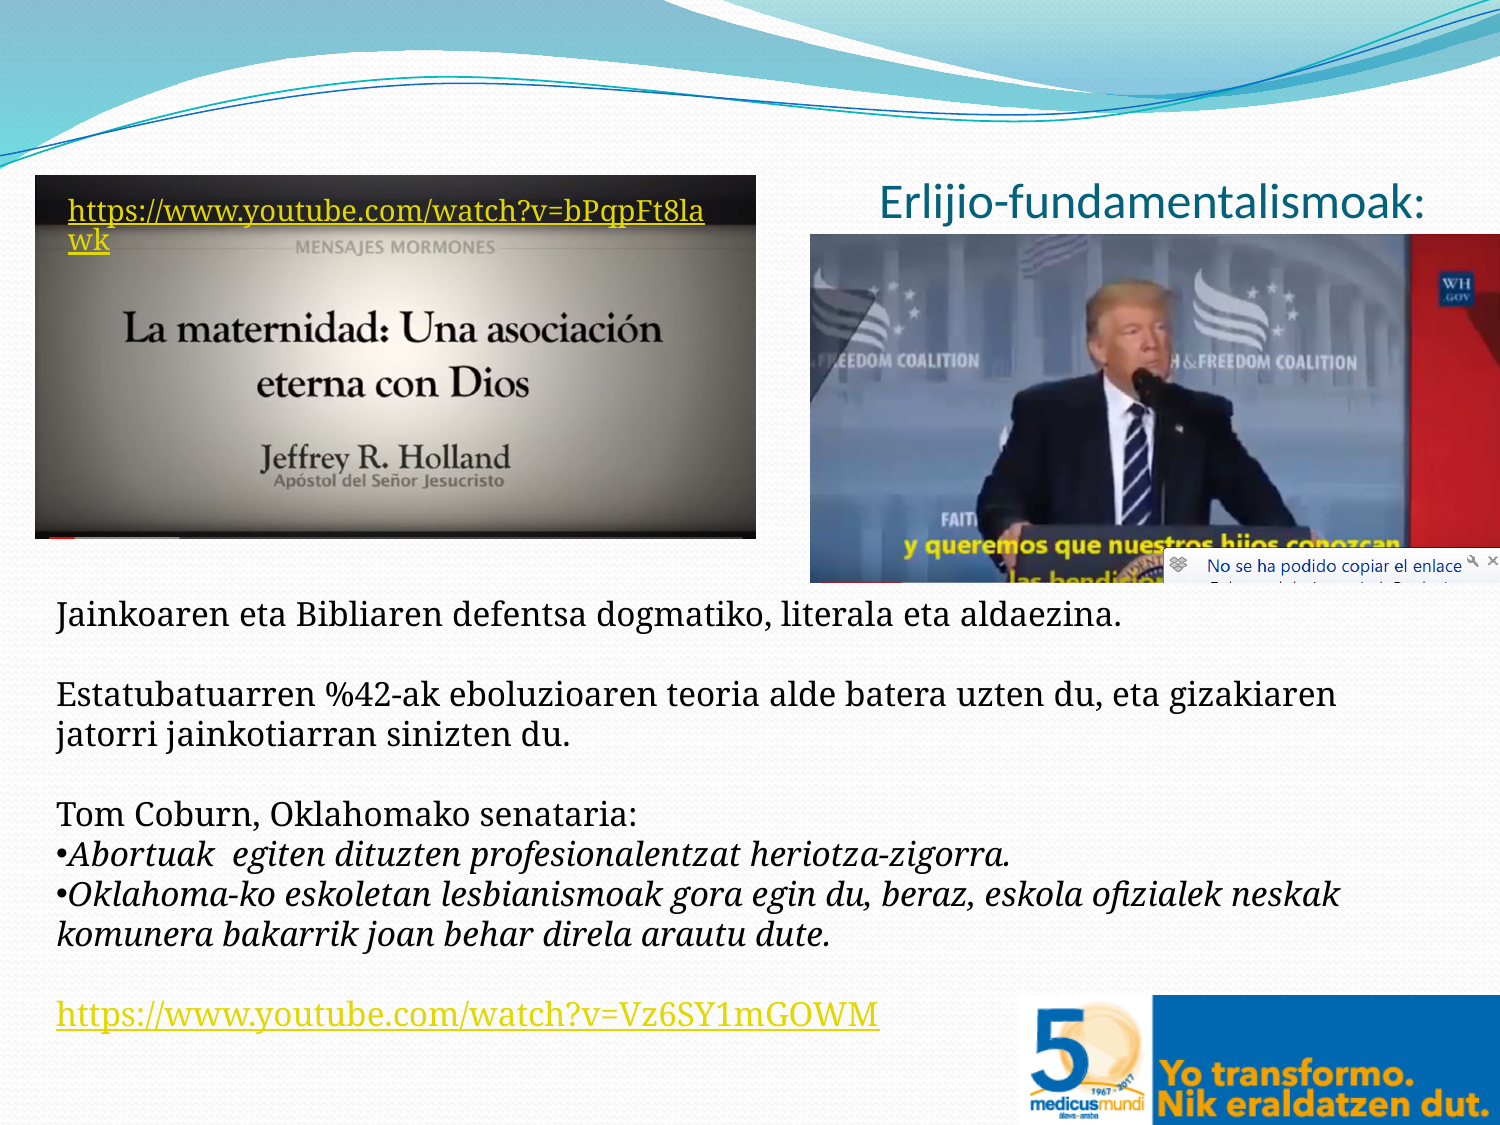

# Erlijio-fundamentalismoak: In god we trust
https://www.youtube.com/watch?v=bPqpFt8lawk
Jainkoaren eta Bibliaren defentsa dogmatiko, literala eta aldaezina.
Estatubatuarren %42-ak eboluzioaren teoria alde batera uzten du, eta gizakiaren jatorri jainkotiarran sinizten du.
Tom Coburn, Oklahomako senataria:
Abortuak egiten dituzten profesionalentzat heriotza-zigorra.
Oklahoma-ko eskoletan lesbianismoak gora egin du, beraz, eskola ofizialek neskak komunera bakarrik joan behar direla arautu dute.
https://www.youtube.com/watch?v=Vz6SY1mGOWM